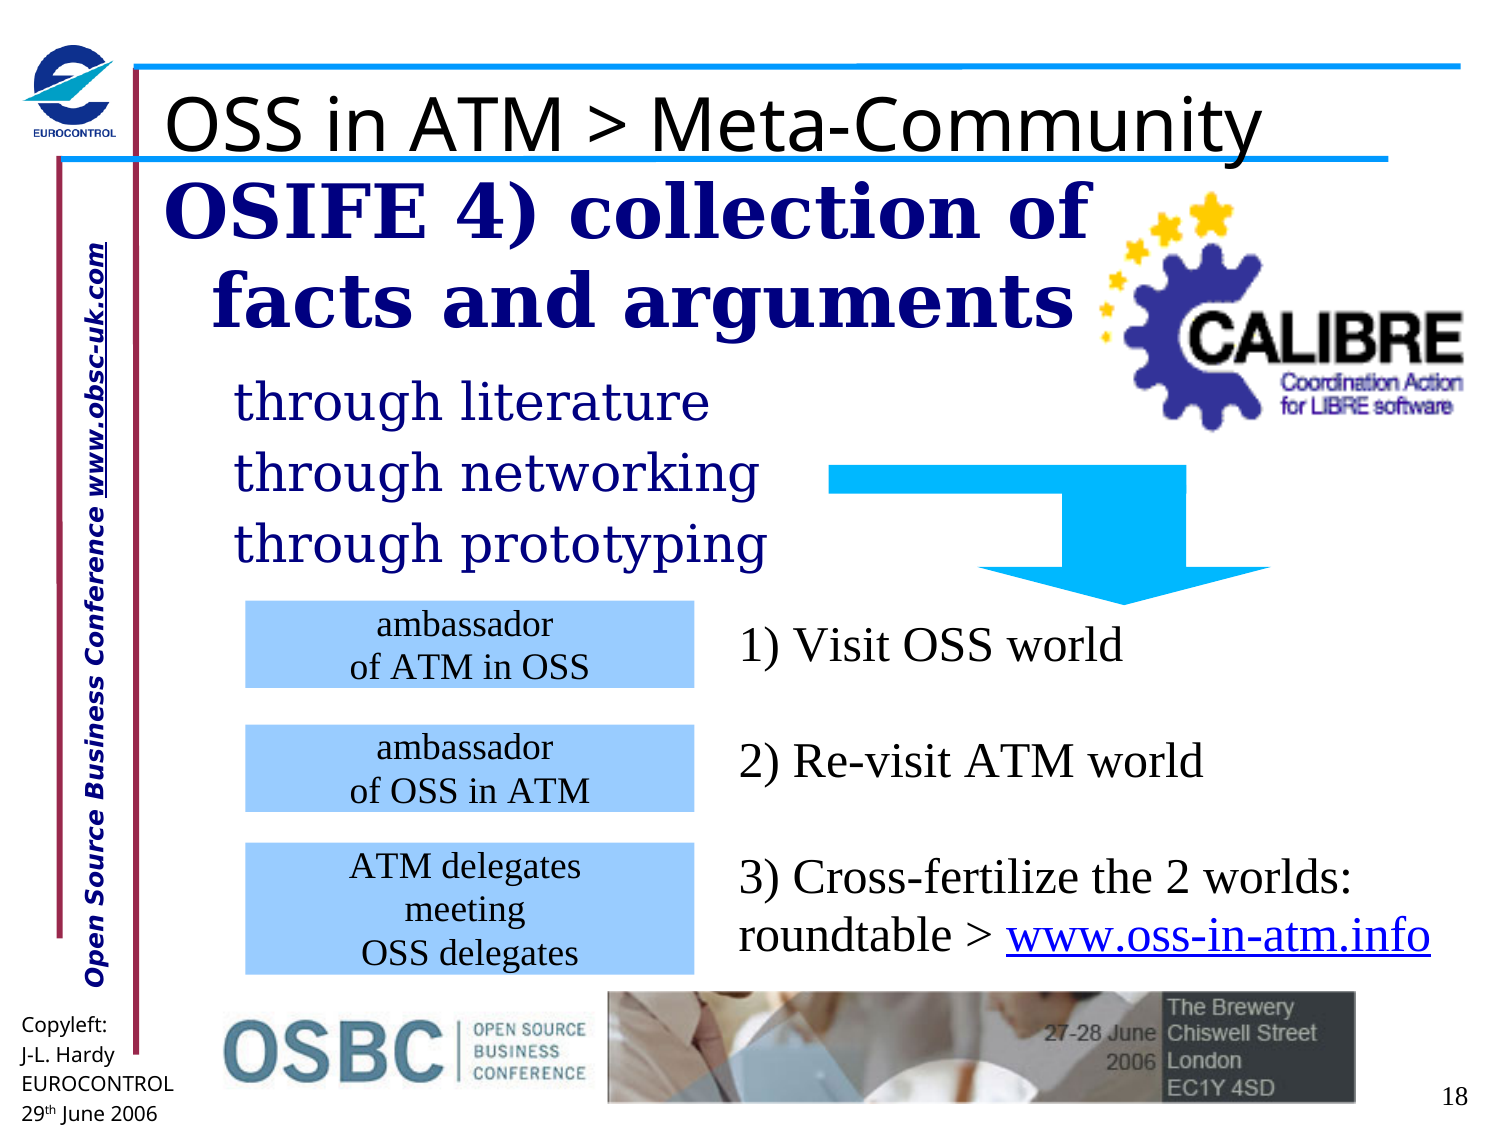

# OSIFE 4) collection of facts and arguments
through literature
through networking
through prototyping
ambassador
of ATM in OSS
1) Visit OSS world
2) Re-visit ATM world
3) Cross-fertilize the 2 worlds:
roundtable > www.oss-in-atm.info
ambassador
of OSS in ATM
ATM delegates
meeting
OSS delegates